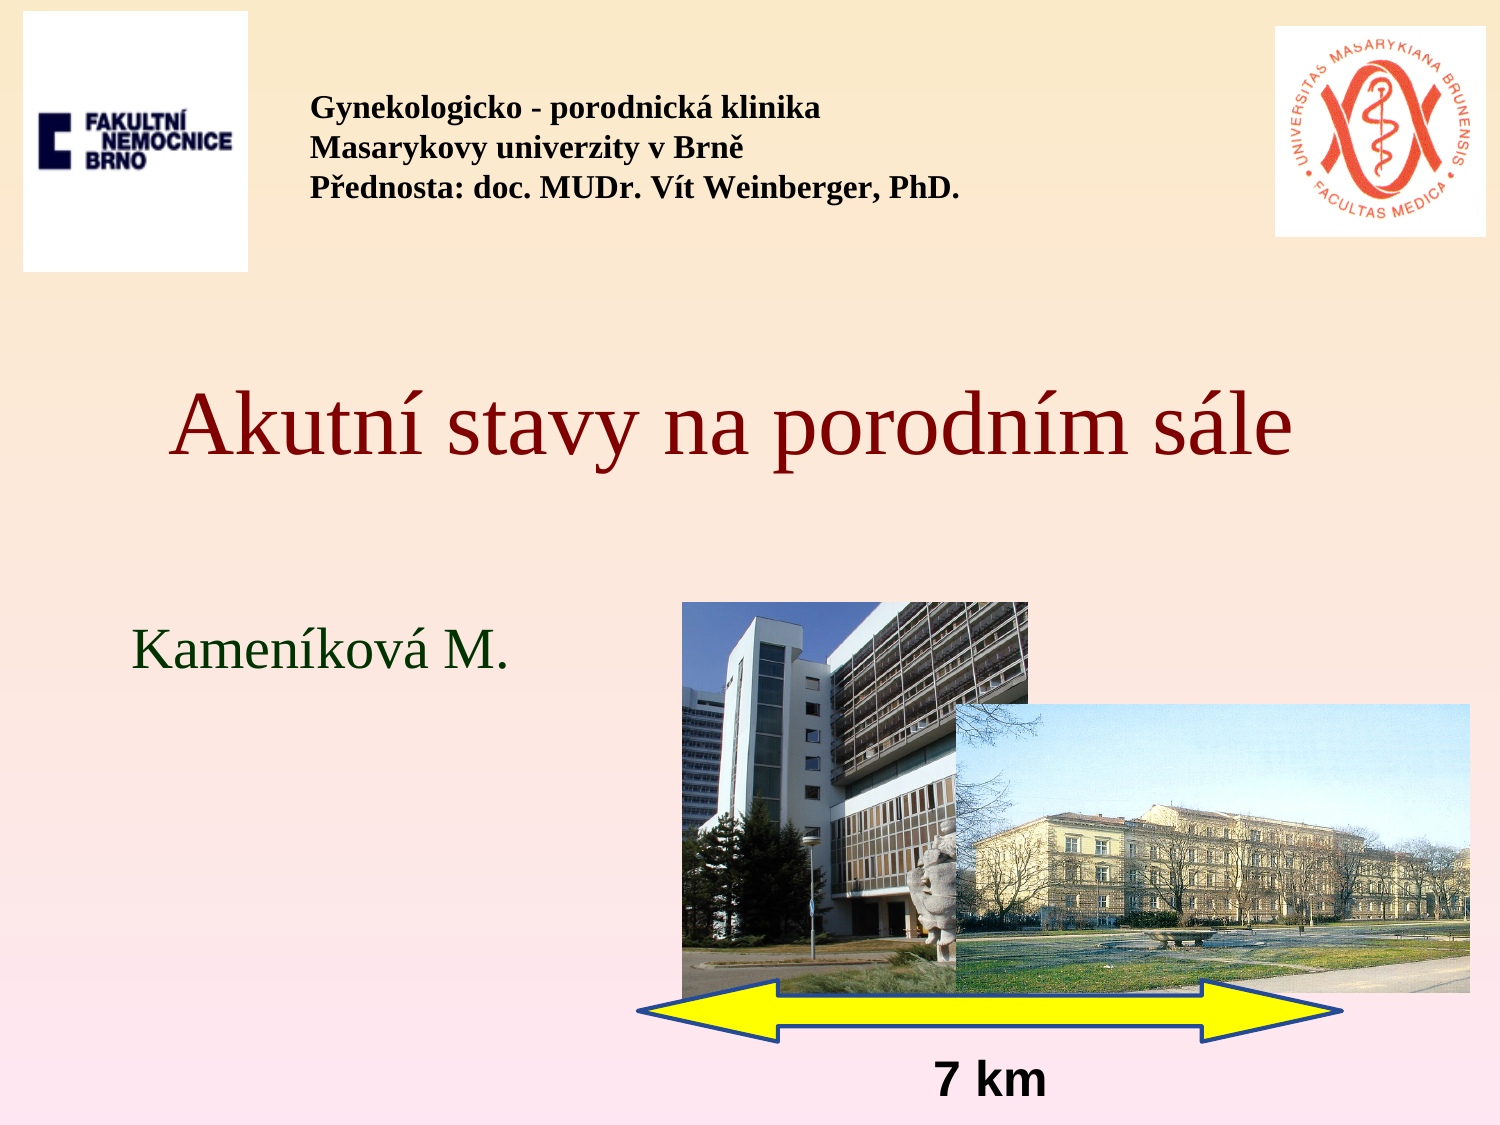

Gynekologicko - porodnická klinika
Masarykovy univerzity v Brně
Přednosta: doc. MUDr. Vít Weinberger, PhD.
# Akutní stavy na porodním sále
Kameníková M.
7 km